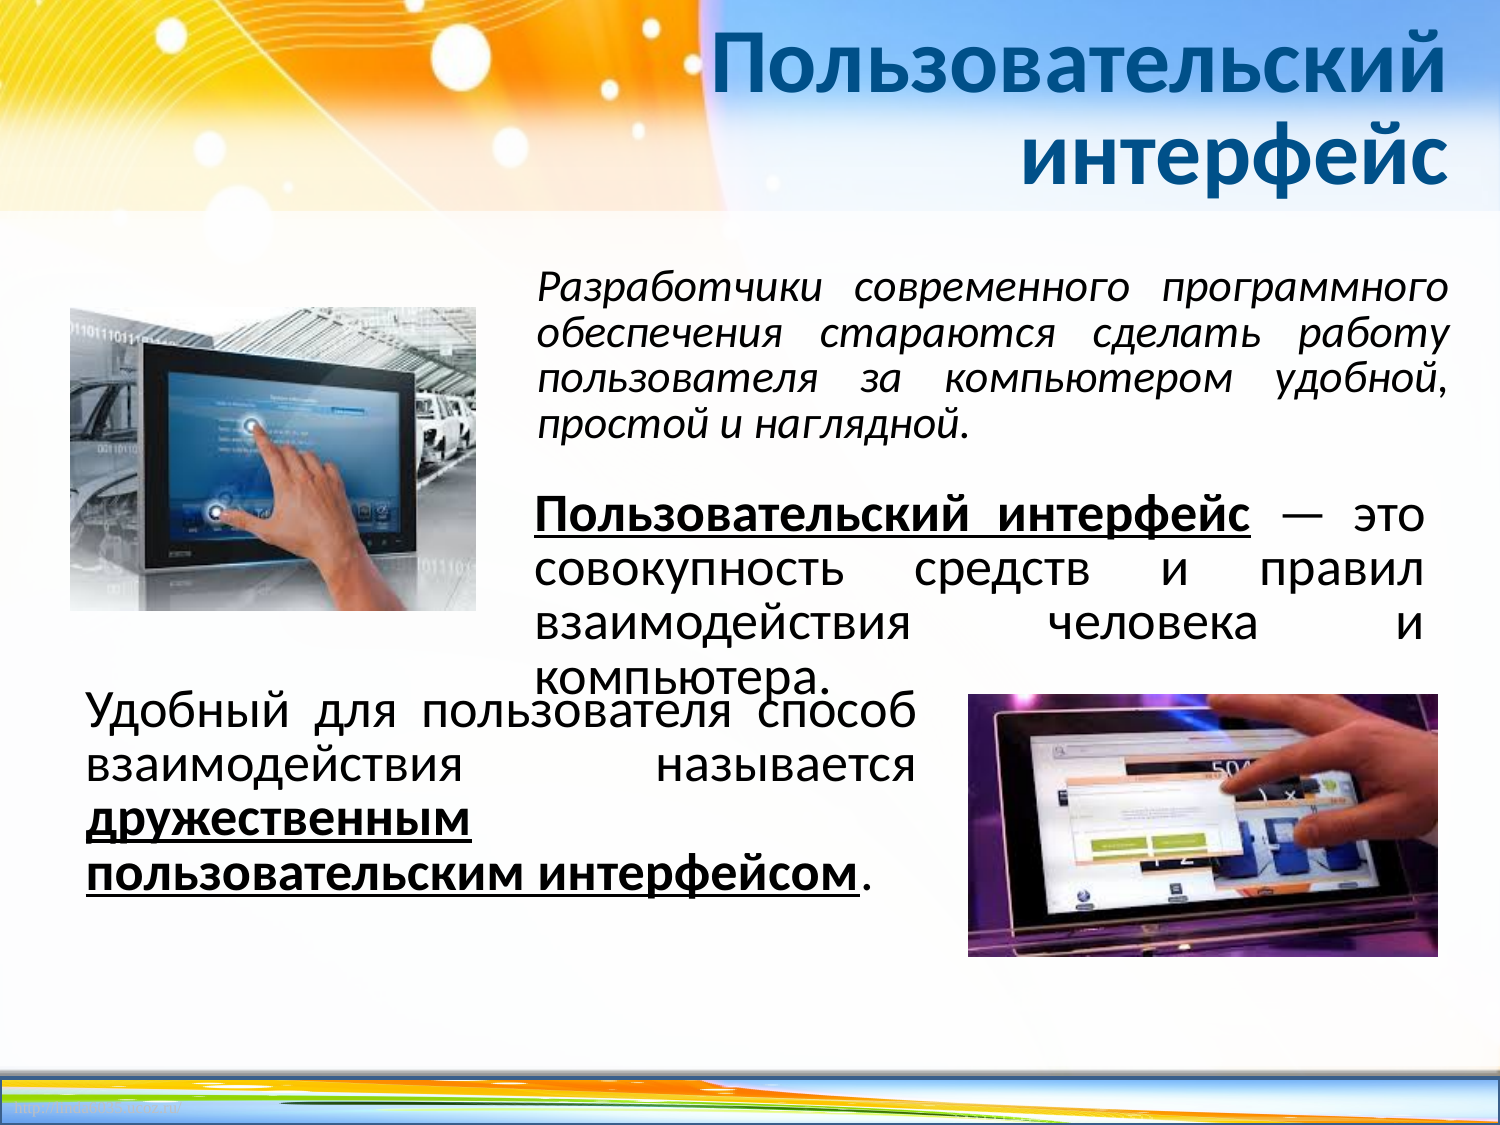

# Пользовательский интерфейс
Разработчики современного программного обеспечения стараются сделать работу пользователя за компьютером удобной, простой и наглядной.
Пользовательский интерфейс — это совокупность средств и правил взаимодействия человека и компьютера.
Удобный для пользователя способ взаимодействия называется дружественным пользовательским интерфейсом.